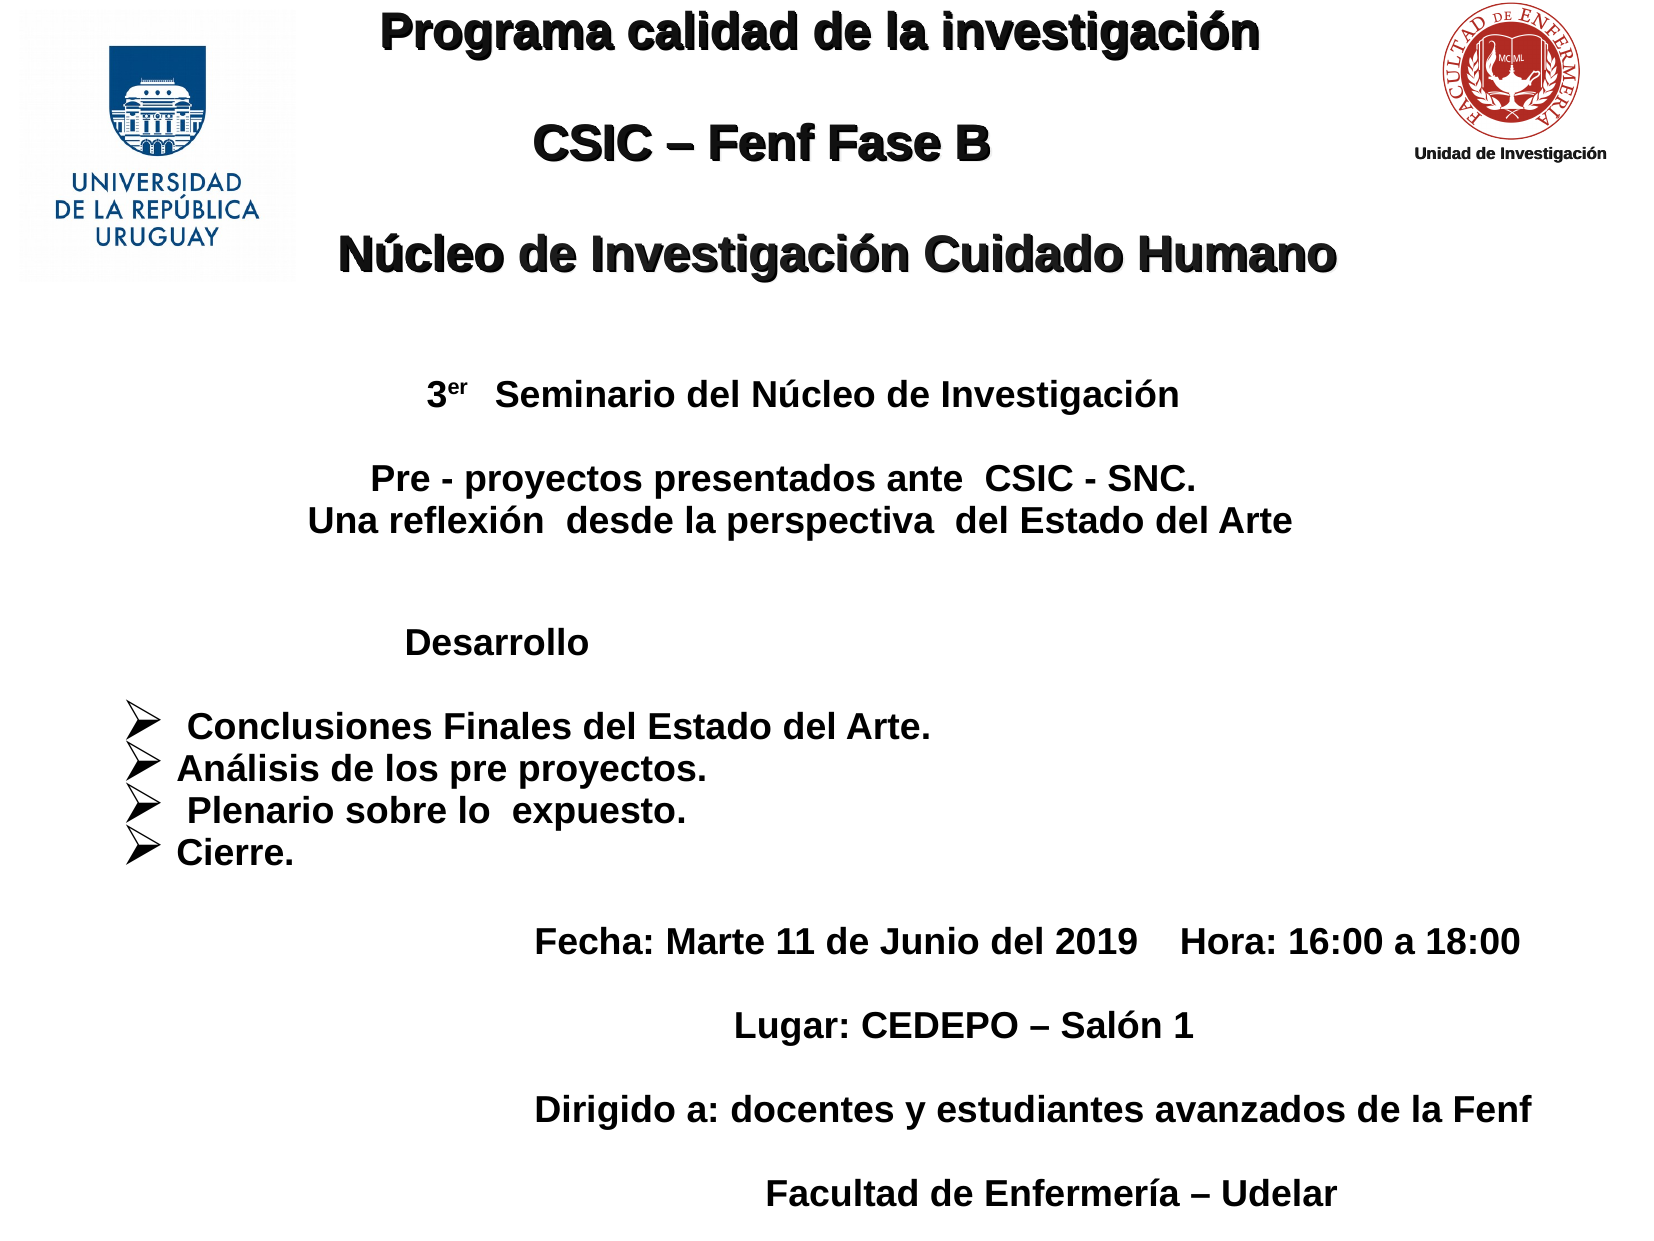

# Programa calidad de la investigación CSIC – Fenf Fase B Núcleo de Investigación Cuidado Humano
Unidad de Investigación
3er Seminario del Núcleo de Investigación
 Pre - proyectos presentados ante CSIC - SNC.
 Una reflexión desde la perspectiva del Estado del Arte
 Desarrollo
 Conclusiones Finales del Estado del Arte.
 Análisis de los pre proyectos.
 Plenario sobre lo expuesto.
 Cierre.
Fecha: Marte 11 de Junio del 2019 Hora: 16:00 a 18:00
 Lugar: CEDEPO – Salón 1
Dirigido a: docentes y estudiantes avanzados de la Fenf
 Facultad de Enfermería – Udelar